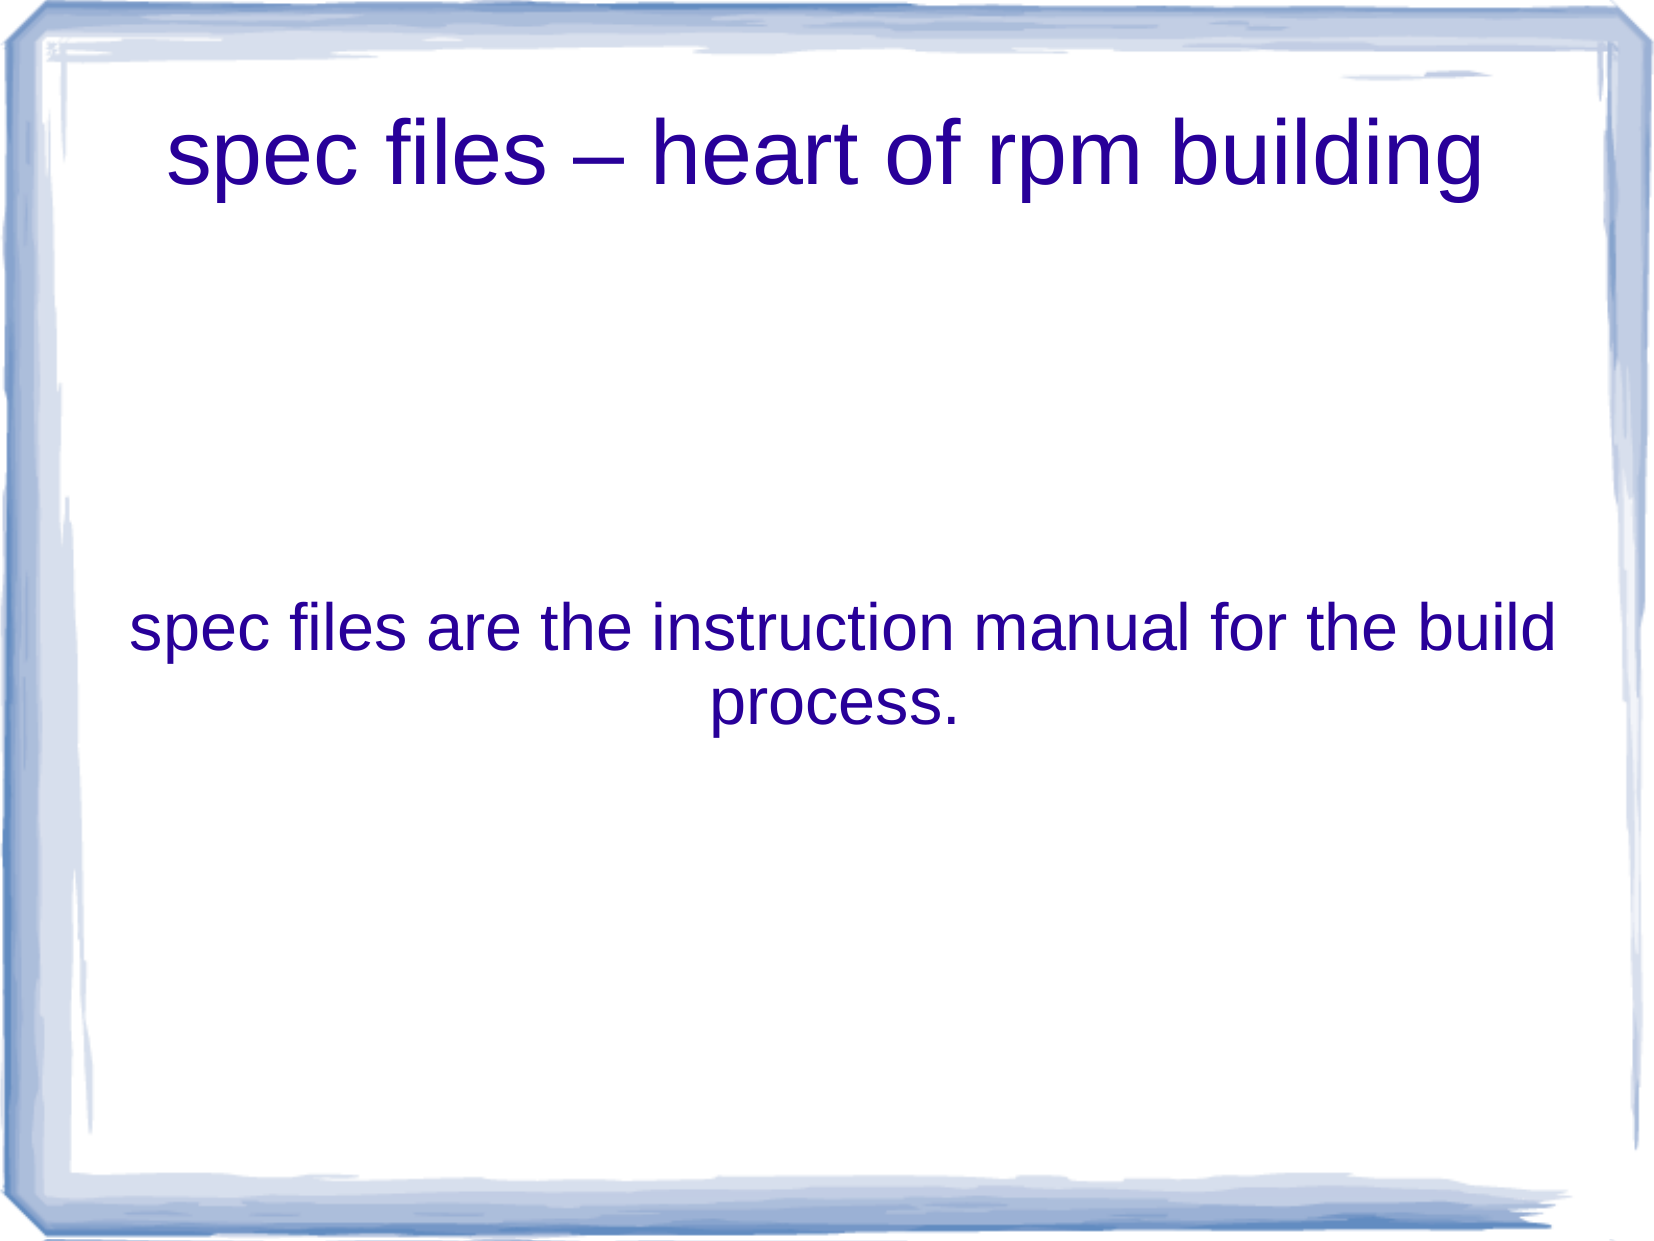

# spec files – heart of rpm building
spec files are the instruction manual for the build process.